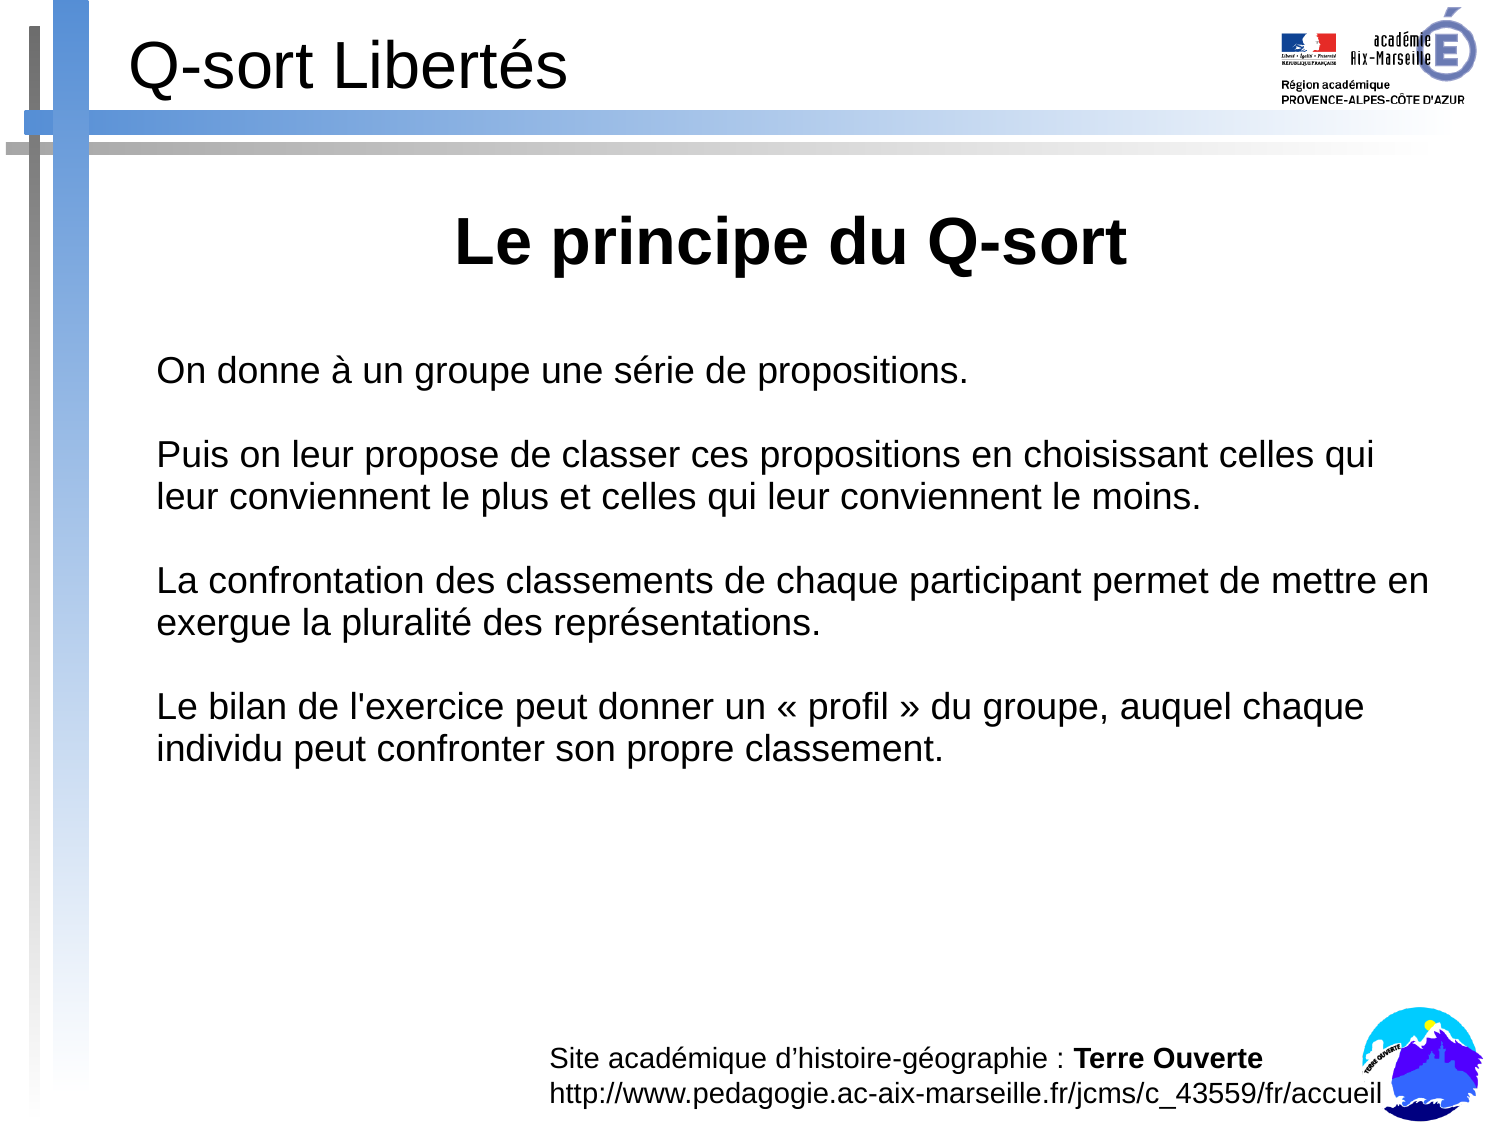

Q-sort Libertés
Le principe du Q-sort
On donne à un groupe une série de propositions.
Puis on leur propose de classer ces propositions en choisissant celles qui leur conviennent le plus et celles qui leur conviennent le moins.
La confrontation des classements de chaque participant permet de mettre en exergue la pluralité des représentations.
Le bilan de l'exercice peut donner un « profil » du groupe, auquel chaque individu peut confronter son propre classement.
Site académique d’histoire-géographie : Terre Ouverte
http://www.pedagogie.ac-aix-marseille.fr/jcms/c_43559/fr/accueil